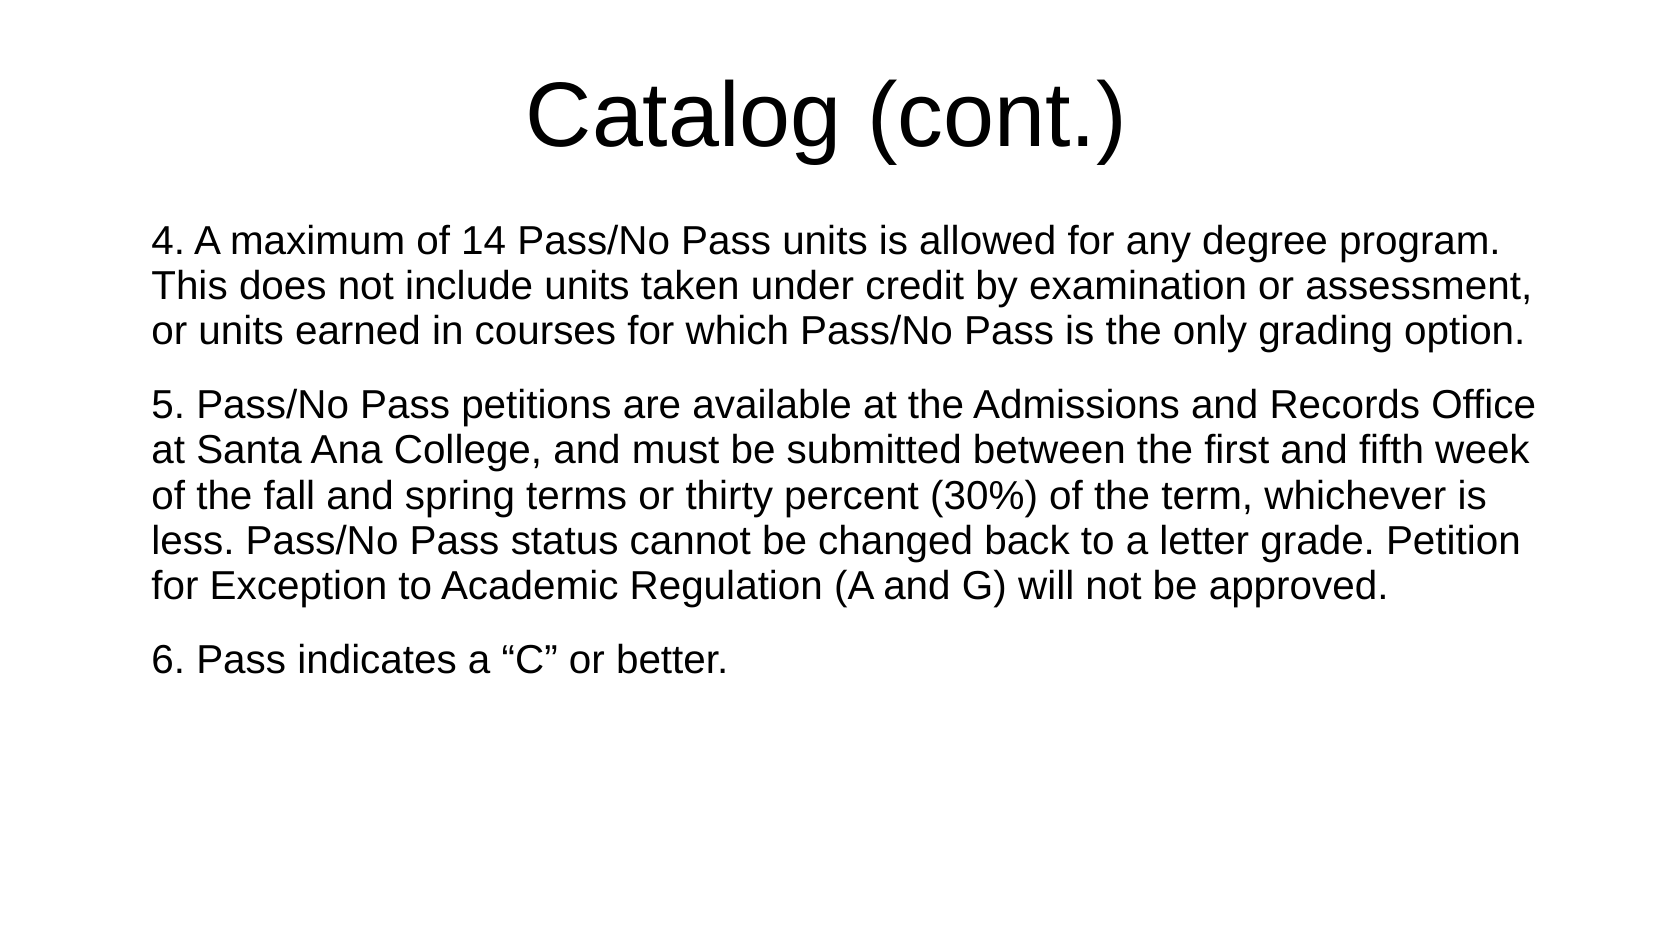

# Catalog (cont.)
4. A maximum of 14 Pass/No Pass units is allowed for any degree program. This does not include units taken under credit by examination or assessment, or units earned in courses for which Pass/No Pass is the only grading option.
5. Pass/No Pass petitions are available at the Admissions and Records Office at Santa Ana College, and must be submitted between the first and fifth week of the fall and spring terms or thirty percent (30%) of the term, whichever is less. Pass/No Pass status cannot be changed back to a letter grade. Petition for Exception to Academic Regulation (A and G) will not be approved.
6. Pass indicates a “C” or better.